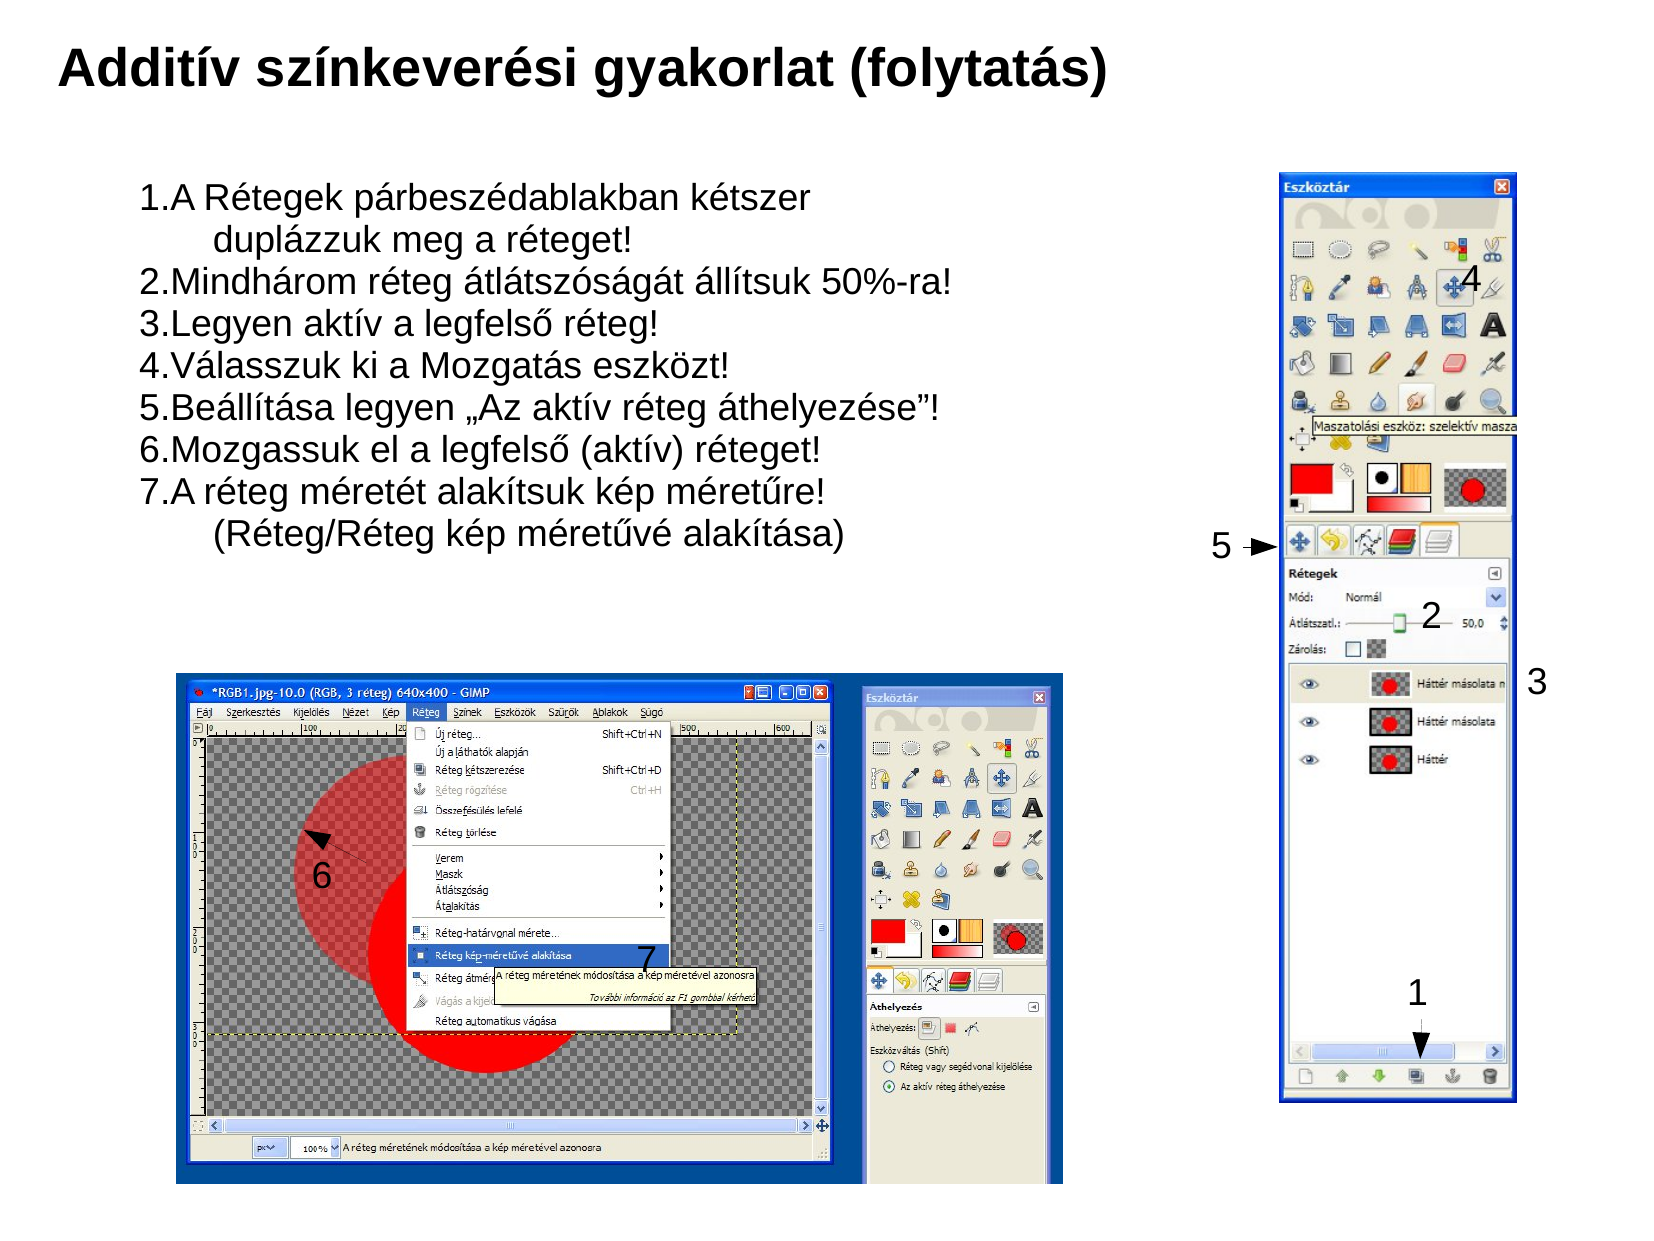

Additív színkeverési gyakorlat (folytatás)
A Rétegek párbeszédablakban kétszer
	duplázzuk meg a réteget!
Mindhárom réteg átlátszóságát állítsuk 50%-ra!
Legyen aktív a legfelső réteg!
Válasszuk ki a Mozgatás eszközt!
Beállítása legyen „Az aktív réteg áthelyezése”!
Mozgassuk el a legfelső (aktív) réteget!
A réteg méretét alakítsuk kép méretűre!
	(Réteg/Réteg kép méretűvé alakítása)
4
5
2
3
6
7
1